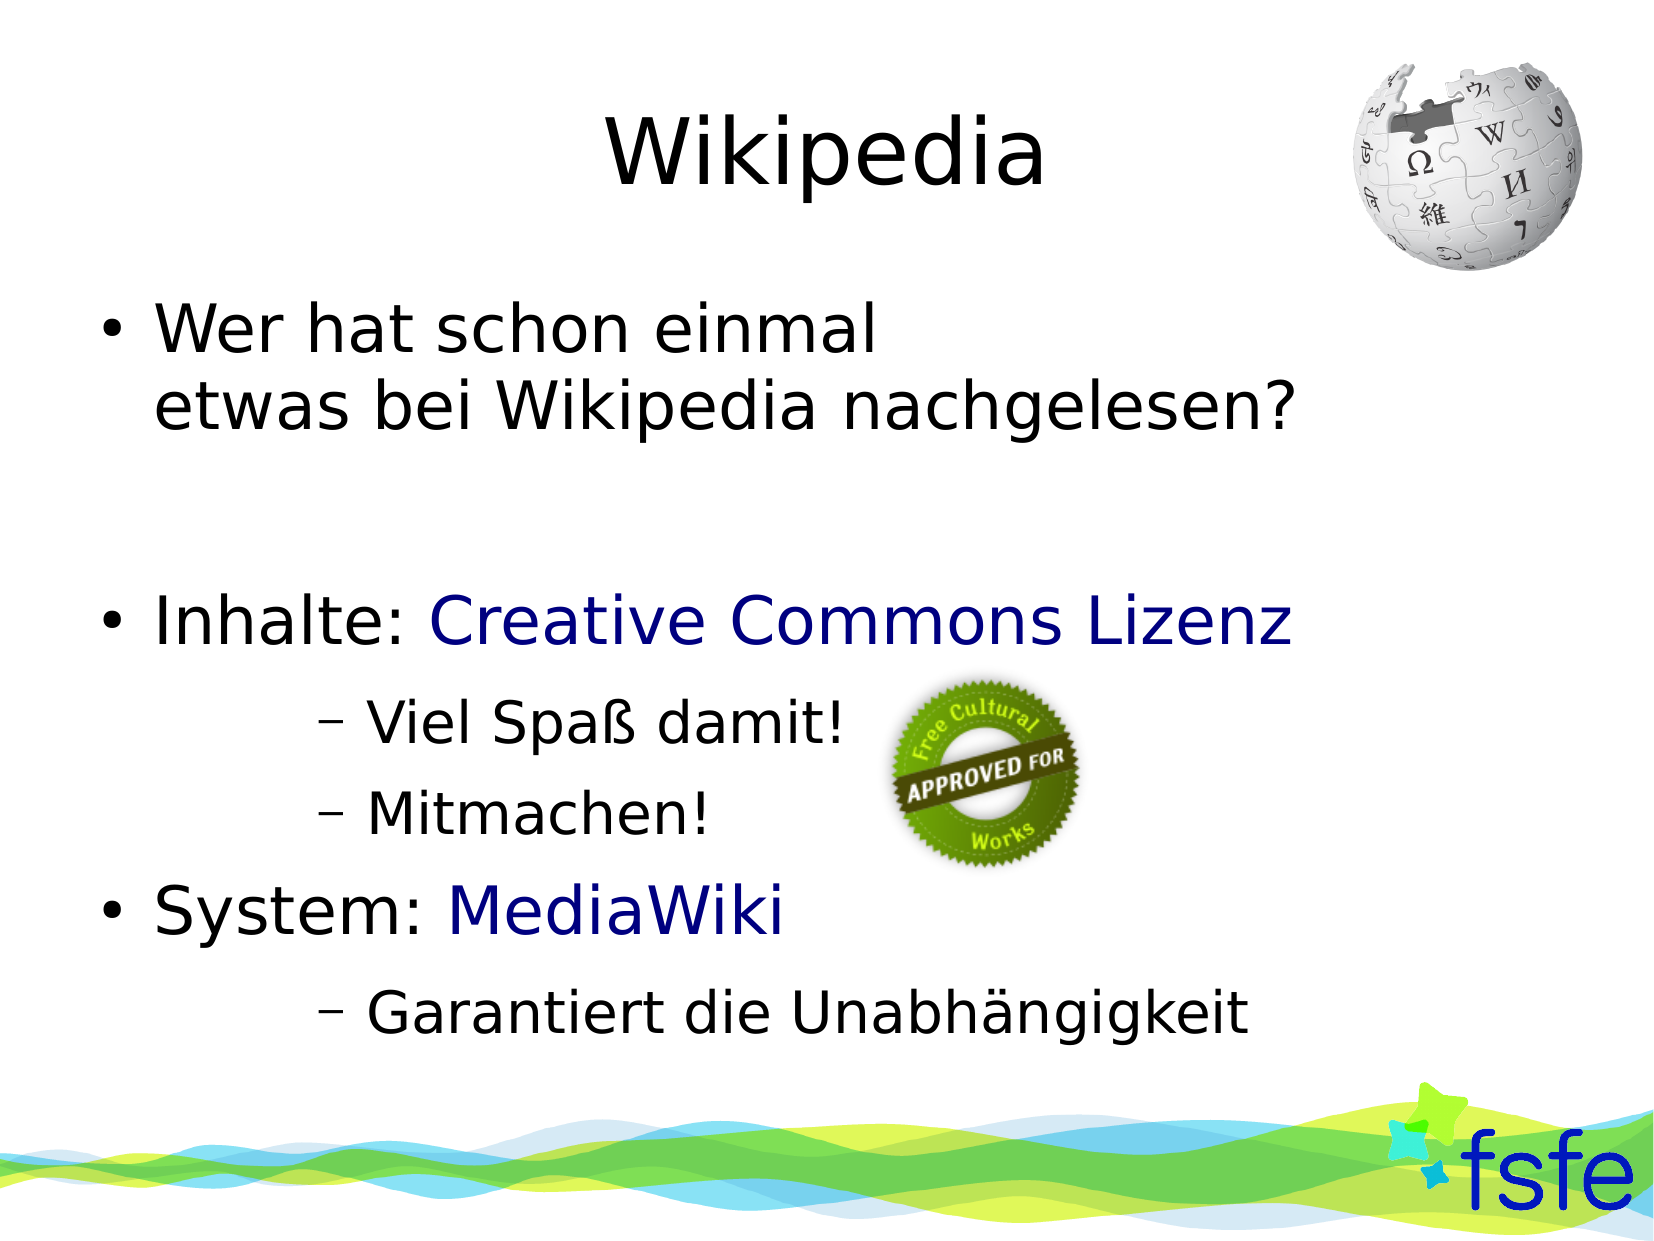

# Wikipedia
Wer hat schon einmal
etwas bei Wikipedia nachgelesen?
Inhalte: Creative Commons Lizenz
Viel Spaß damit!
Mitmachen!
System: MediaWiki
Garantiert die Unabhängigkeit